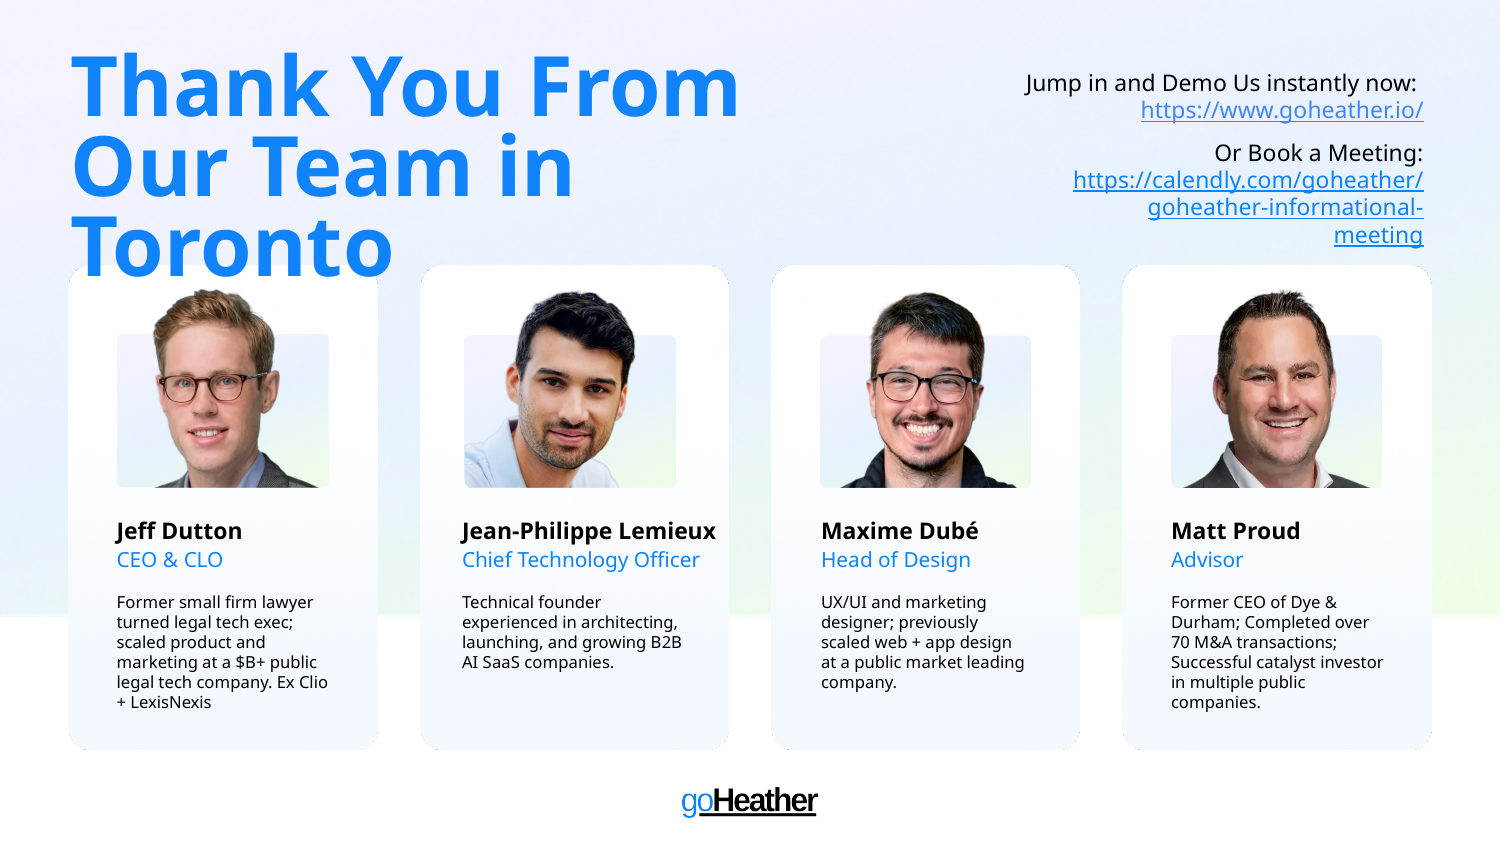

Thank You From Our Team in Toronto
# Jump in and Demo Us instantly now: https://www.goheather.io/
Or Book a Meeting: https://calendly.com/goheather/goheather-informational-meeting
Jeff Dutton
Jean-Philippe Lemieux
Maxime Dubé
Matt Proud
CEO & CLO
Former small firm lawyer turned legal tech exec; scaled product and marketing at a $B+ public legal tech company. Ex Clio + LexisNexis
Chief Technology Officer
Technical founder experienced in architecting, launching, and growing B2B AI SaaS companies.
Head of Design
UX/UI and marketing designer; previously scaled web + app design at a public market leading company.
Advisor
Former CEO of Dye & Durham; Completed over 70 M&A transactions; Successful catalyst investor in multiple public companies.